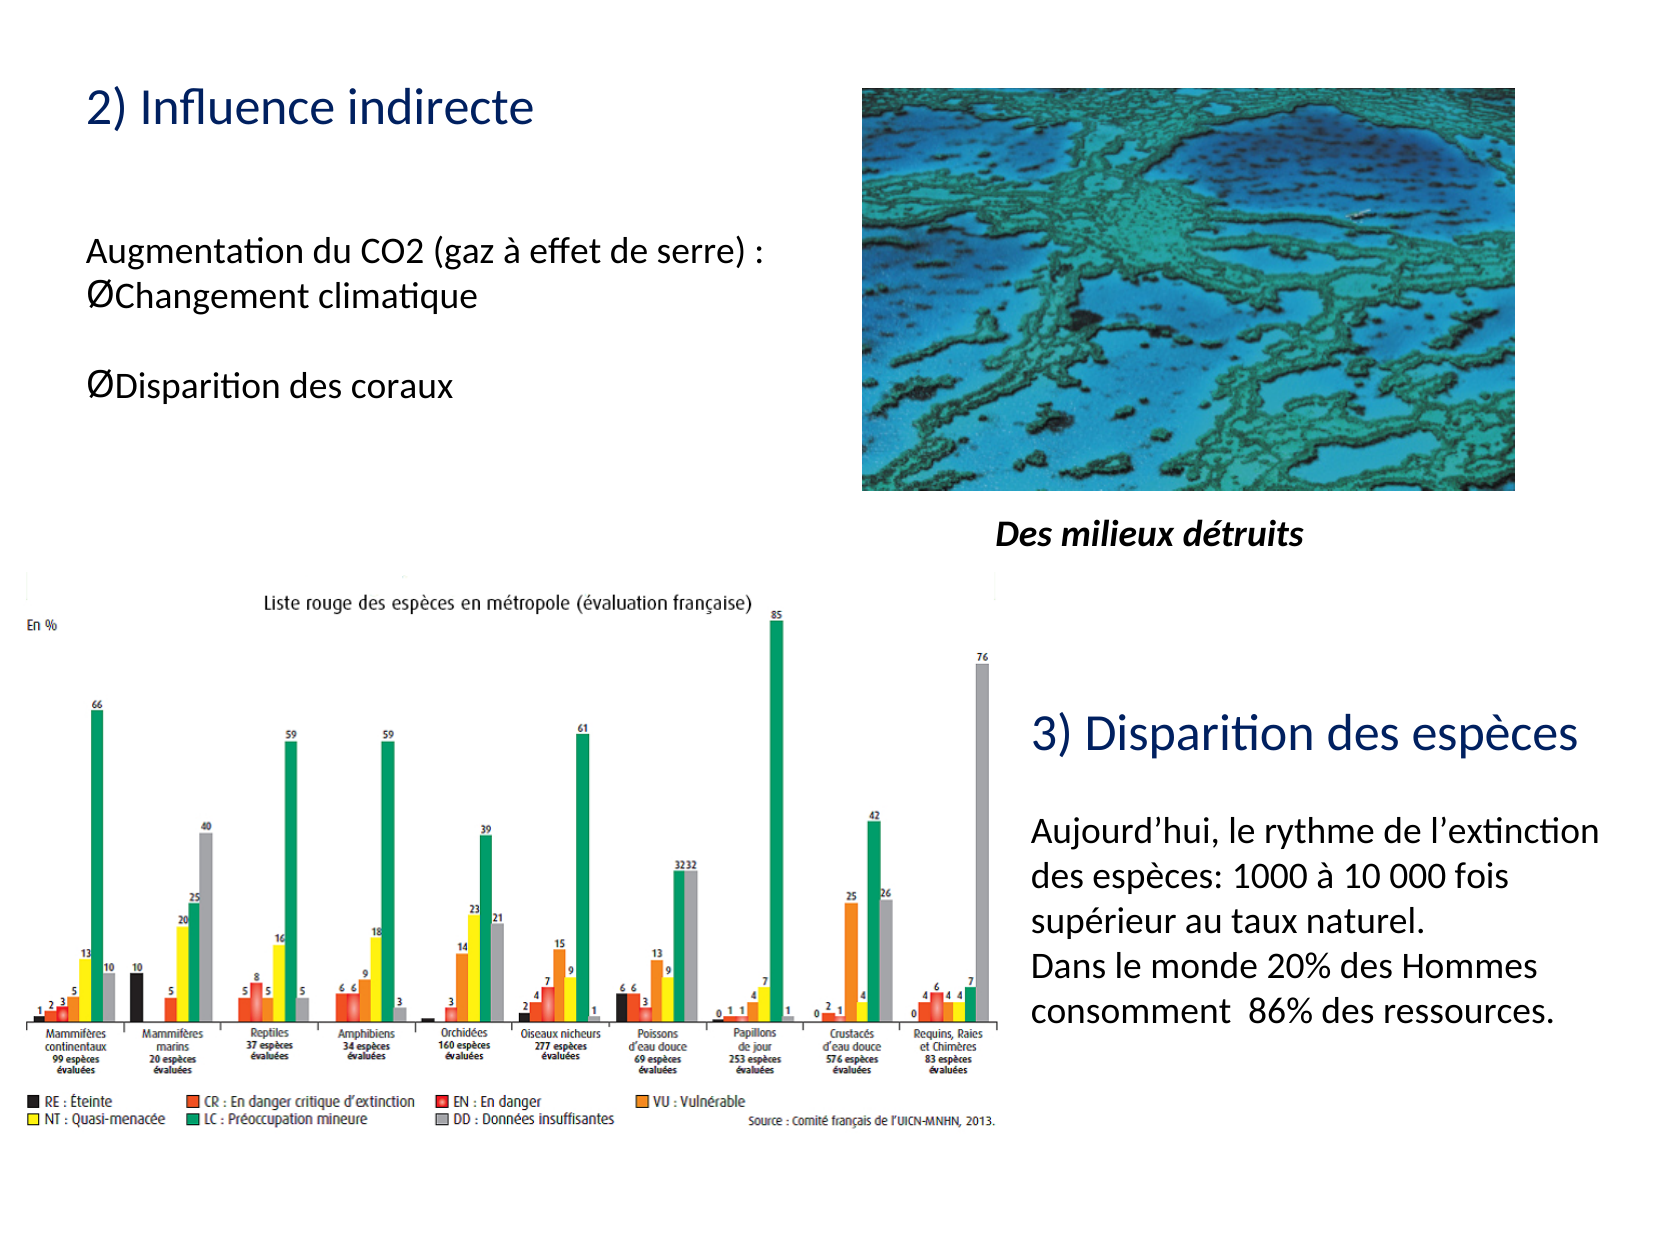

2) Influence indirecte
Augmentation du CO2 (gaz à effet de serre) :
Changement climatique
Disparition des coraux
Des milieux détruits
3) Disparition des espèces
Aujourd’hui, le rythme de l’extinction des espèces: 1000 à 10 000 fois supérieur au taux naturel.
Dans le monde 20% des Hommes consomment 86% des ressources.